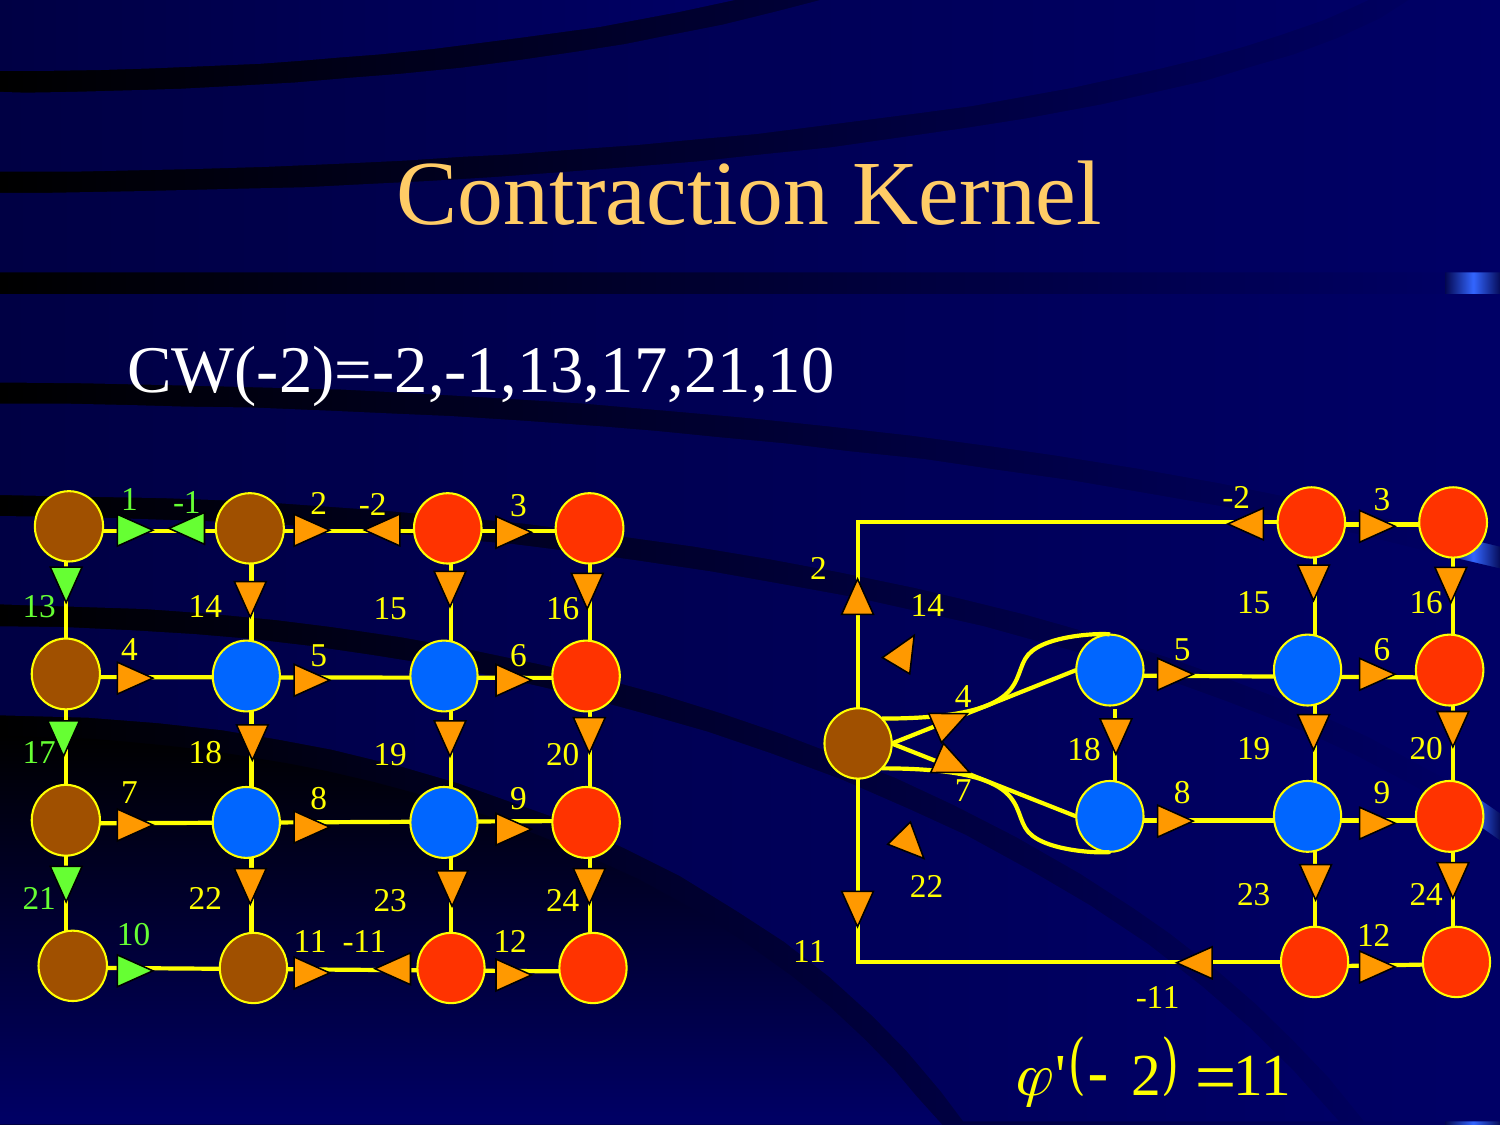

# Contraction Kernel
CW(-2)=-2,-1,13,17,21,10
-2
1
3
-1
2
-2
3
2
15
16
14
13
14
15
16
4
5
6
5
6
4
19
20
18
17
18
19
20
7
7
8
9
8
9
22
23
24
21
22
23
24
10
12
11
-11
12
11
-11